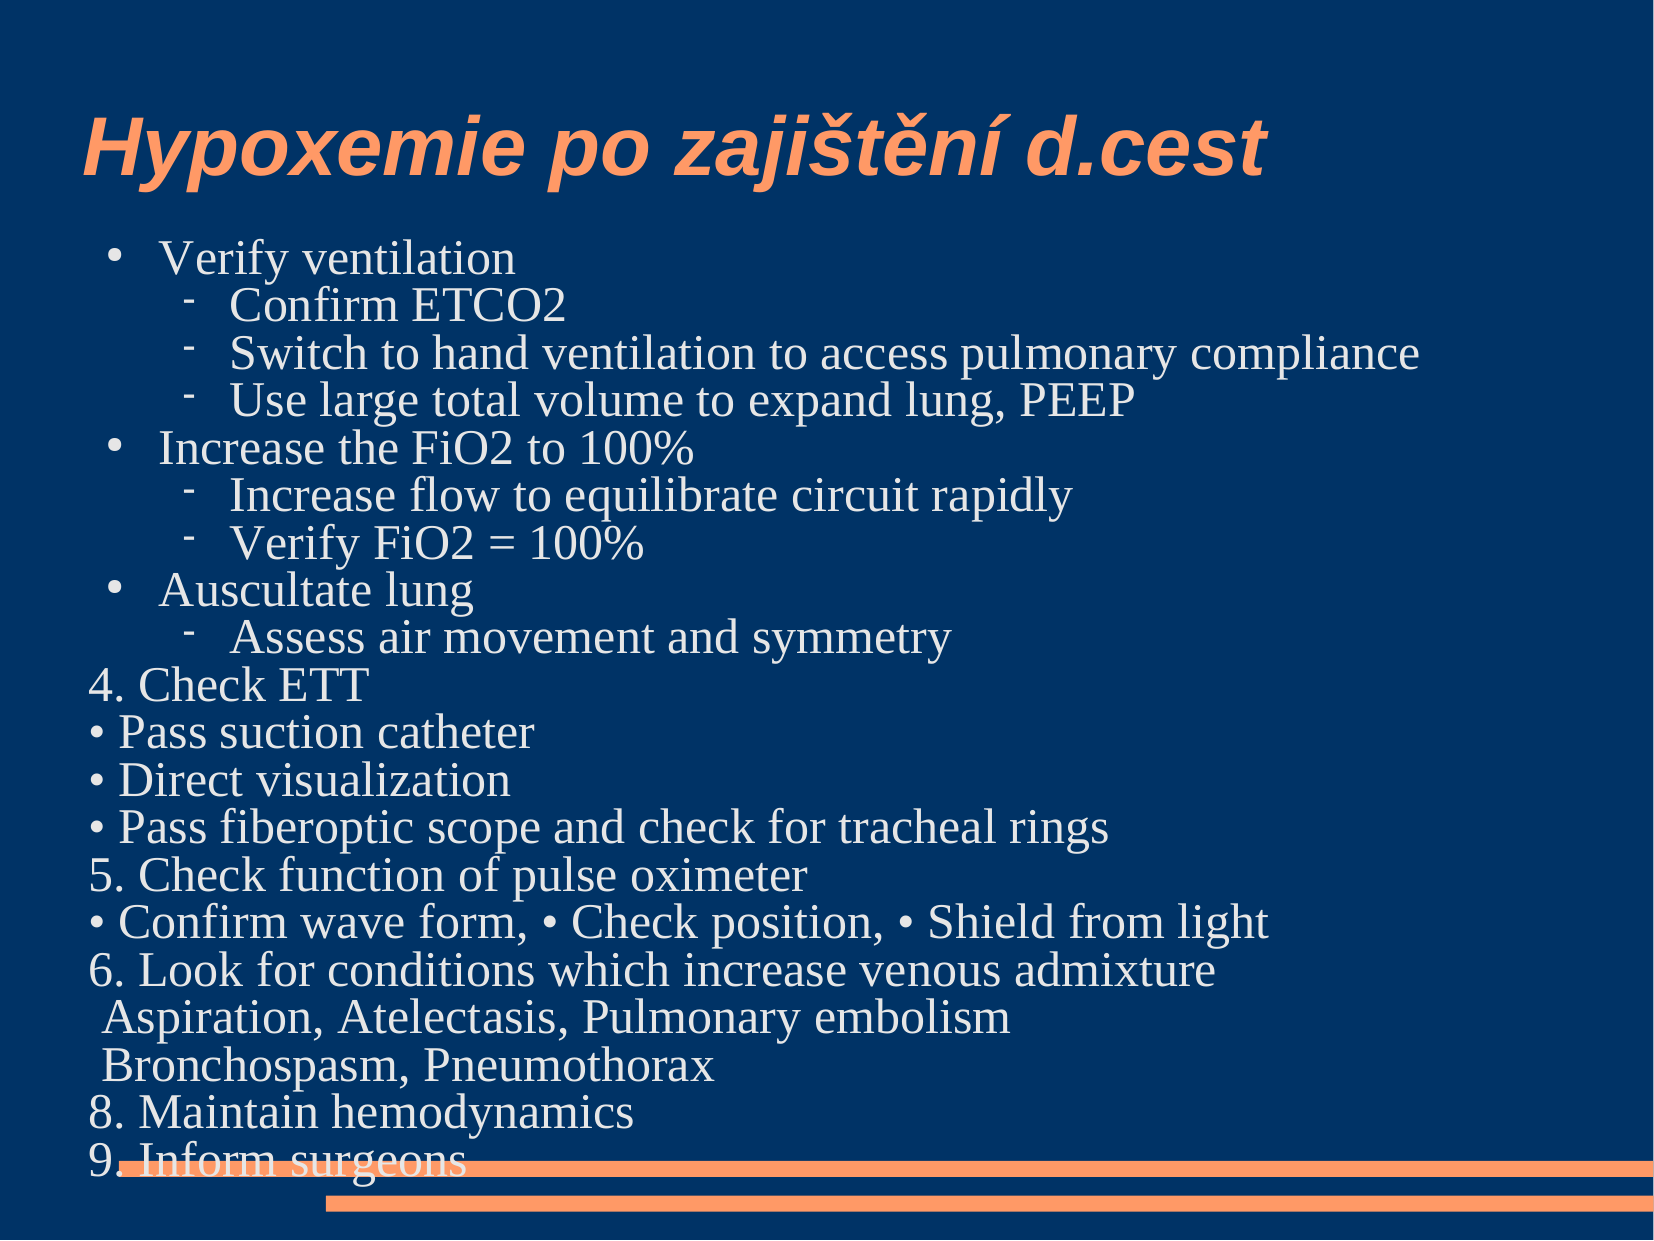

# Hypoxemie po zajištění d.cest
Verify ventilation
Confirm ETCO2
Switch to hand ventilation to access pulmonary compliance
Use large total volume to expand lung, PEEP
Increase the FiO2 to 100%
Increase flow to equilibrate circuit rapidly
Verify FiO2 = 100%
Auscultate lung
Assess air movement and symmetry
4. Check ETT
• Pass suction catheter
• Direct visualization
• Pass fiberoptic scope and check for tracheal rings
5. Check function of pulse oximeter
• Confirm wave form, • Check position, • Shield from light
6. Look for conditions which increase venous admixture
 Aspiration, Atelectasis, Pulmonary embolism
 Bronchospasm, Pneumothorax
8. Maintain hemodynamics
9. Inform surgeons